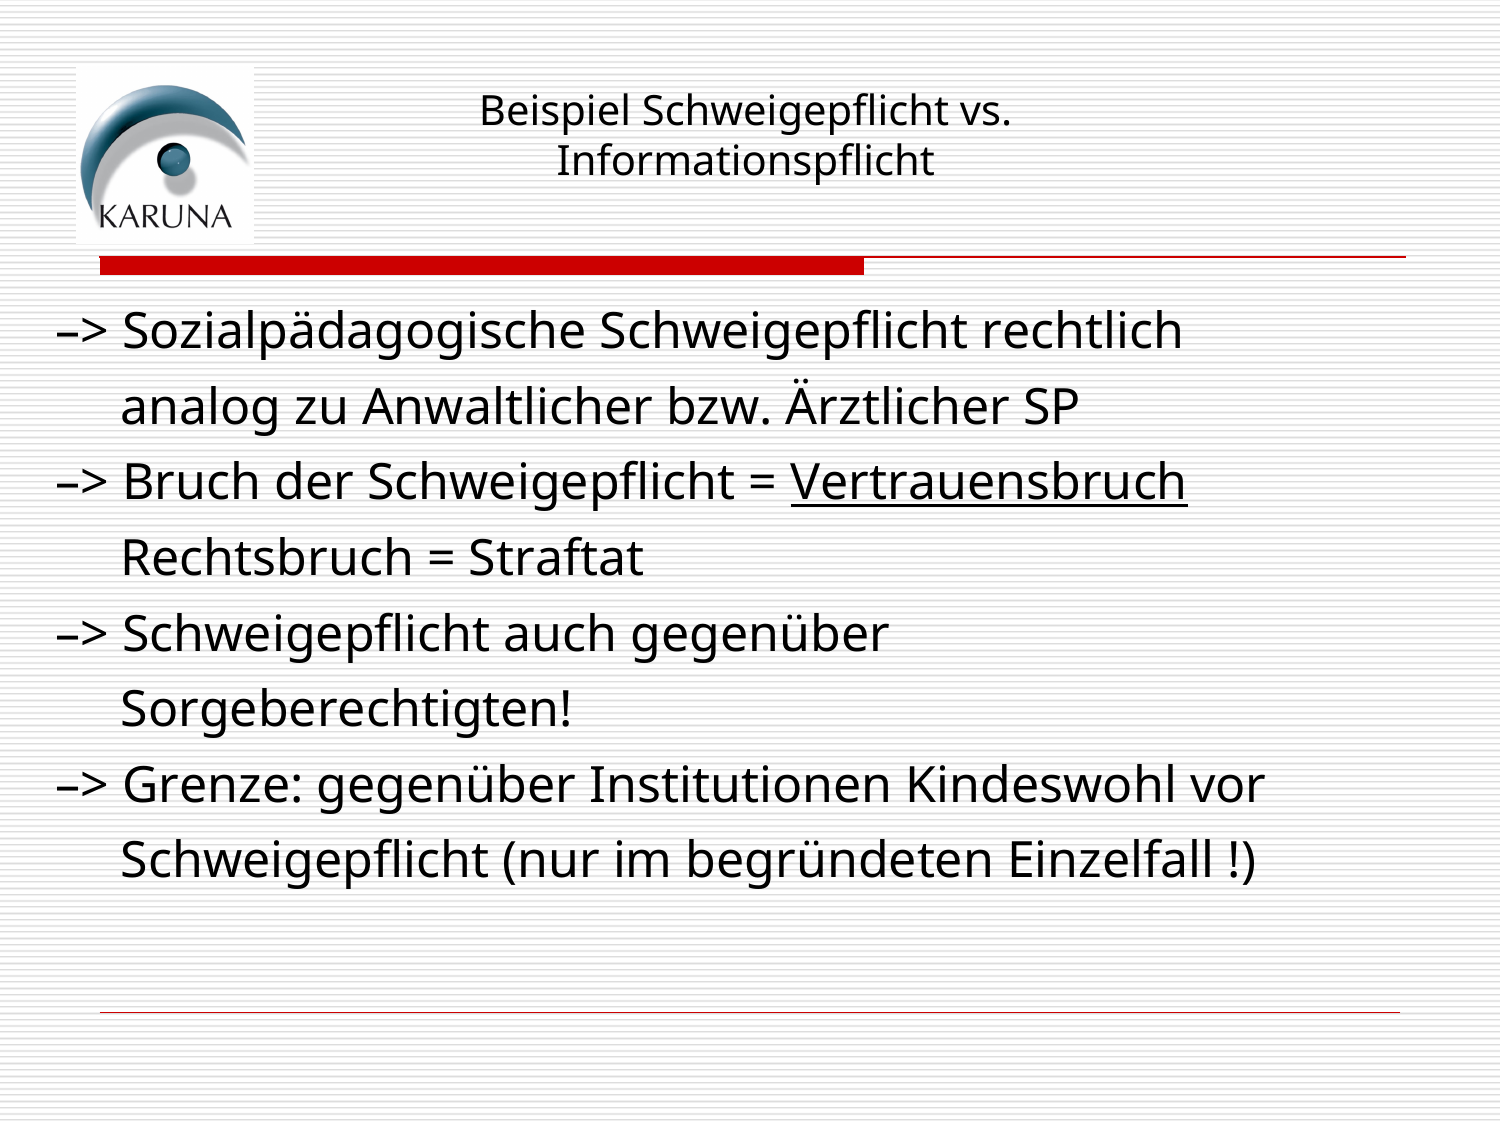

# Beispiel Schweigepflicht vs. Informationspflicht
–> Sozialpädagogische Schweigepflicht rechtlich
 analog zu Anwaltlicher bzw. Ärztlicher SP
–> Bruch der Schweigepflicht = Vertrauensbruch
 Rechtsbruch = Straftat
–> Schweigepflicht auch gegenüber
 Sorgeberechtigten!
–> Grenze: gegenüber Institutionen Kindeswohl vor
 Schweigepflicht (nur im begründeten Einzelfall !)